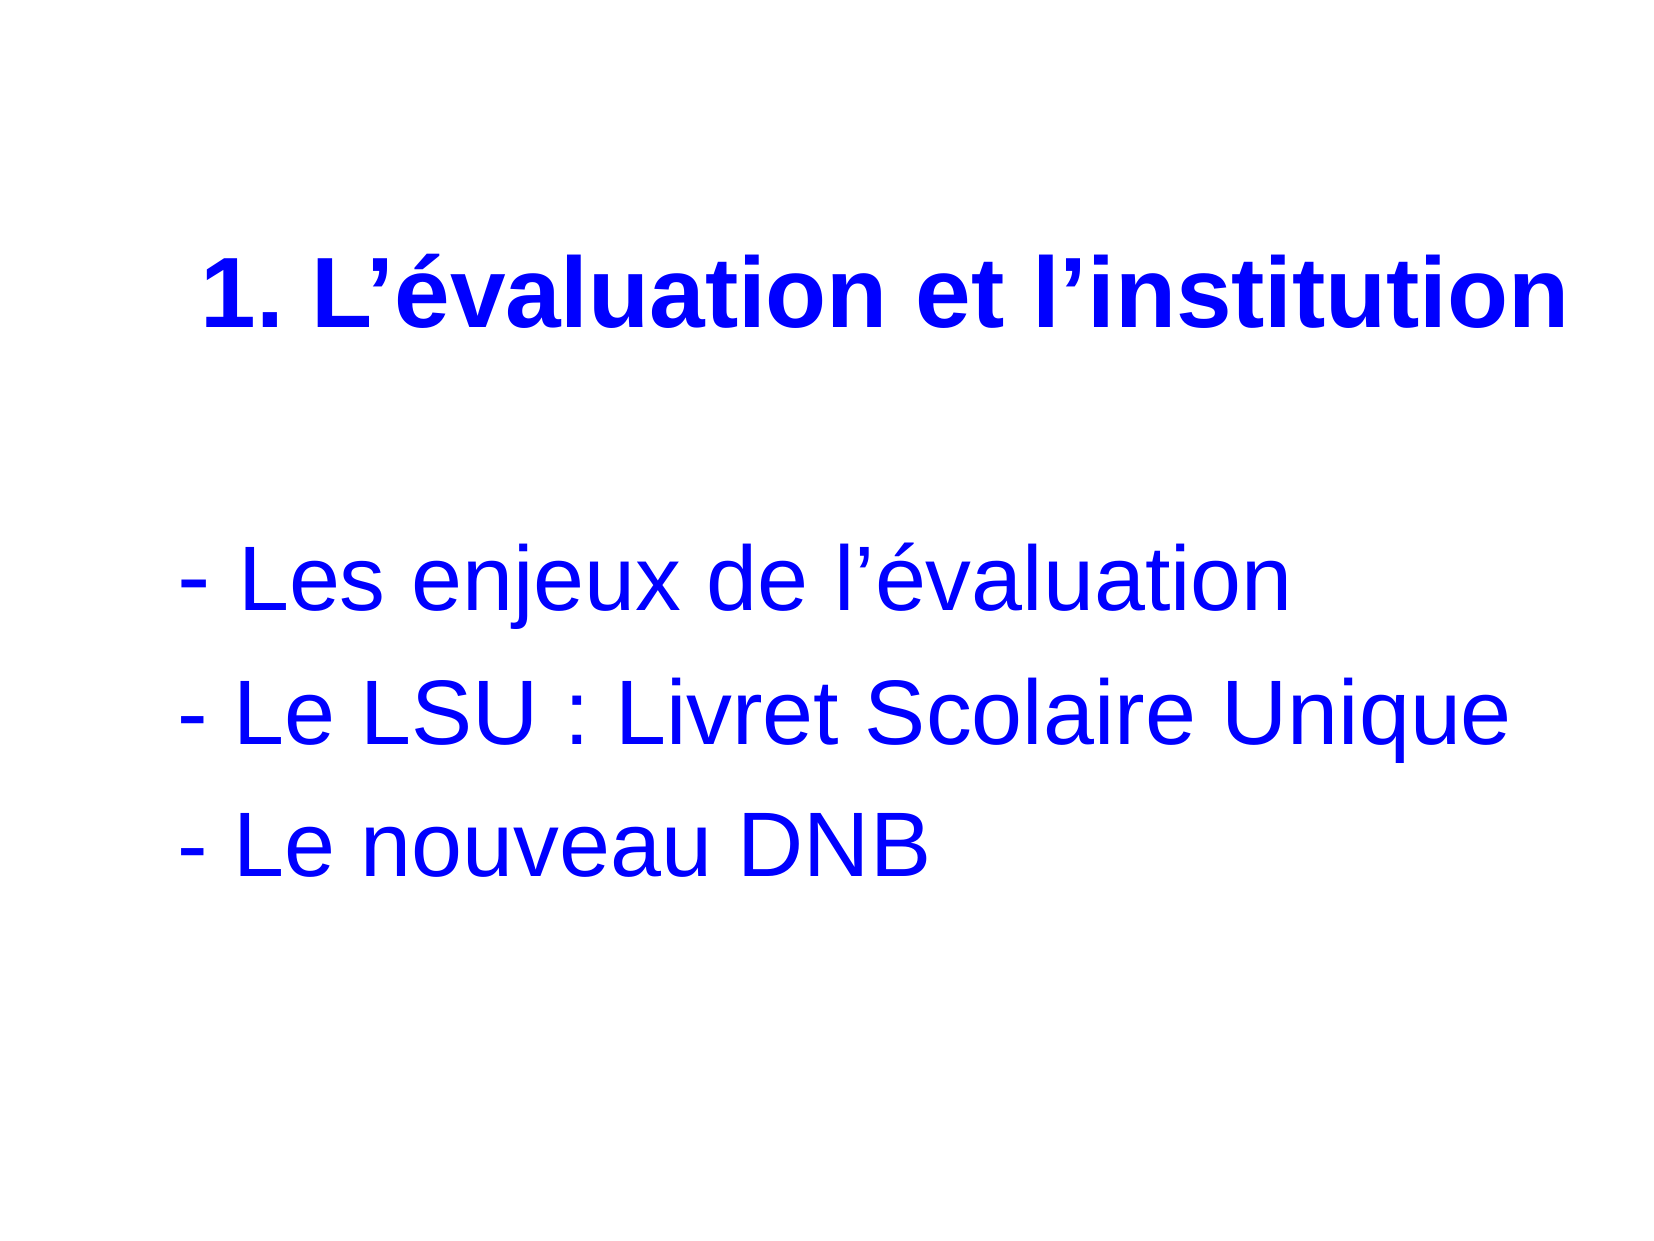

# 1. L’évaluation et l’institution
- Les enjeux de l’évaluation
- Le LSU : Livret Scolaire Unique
- Le nouveau DNB